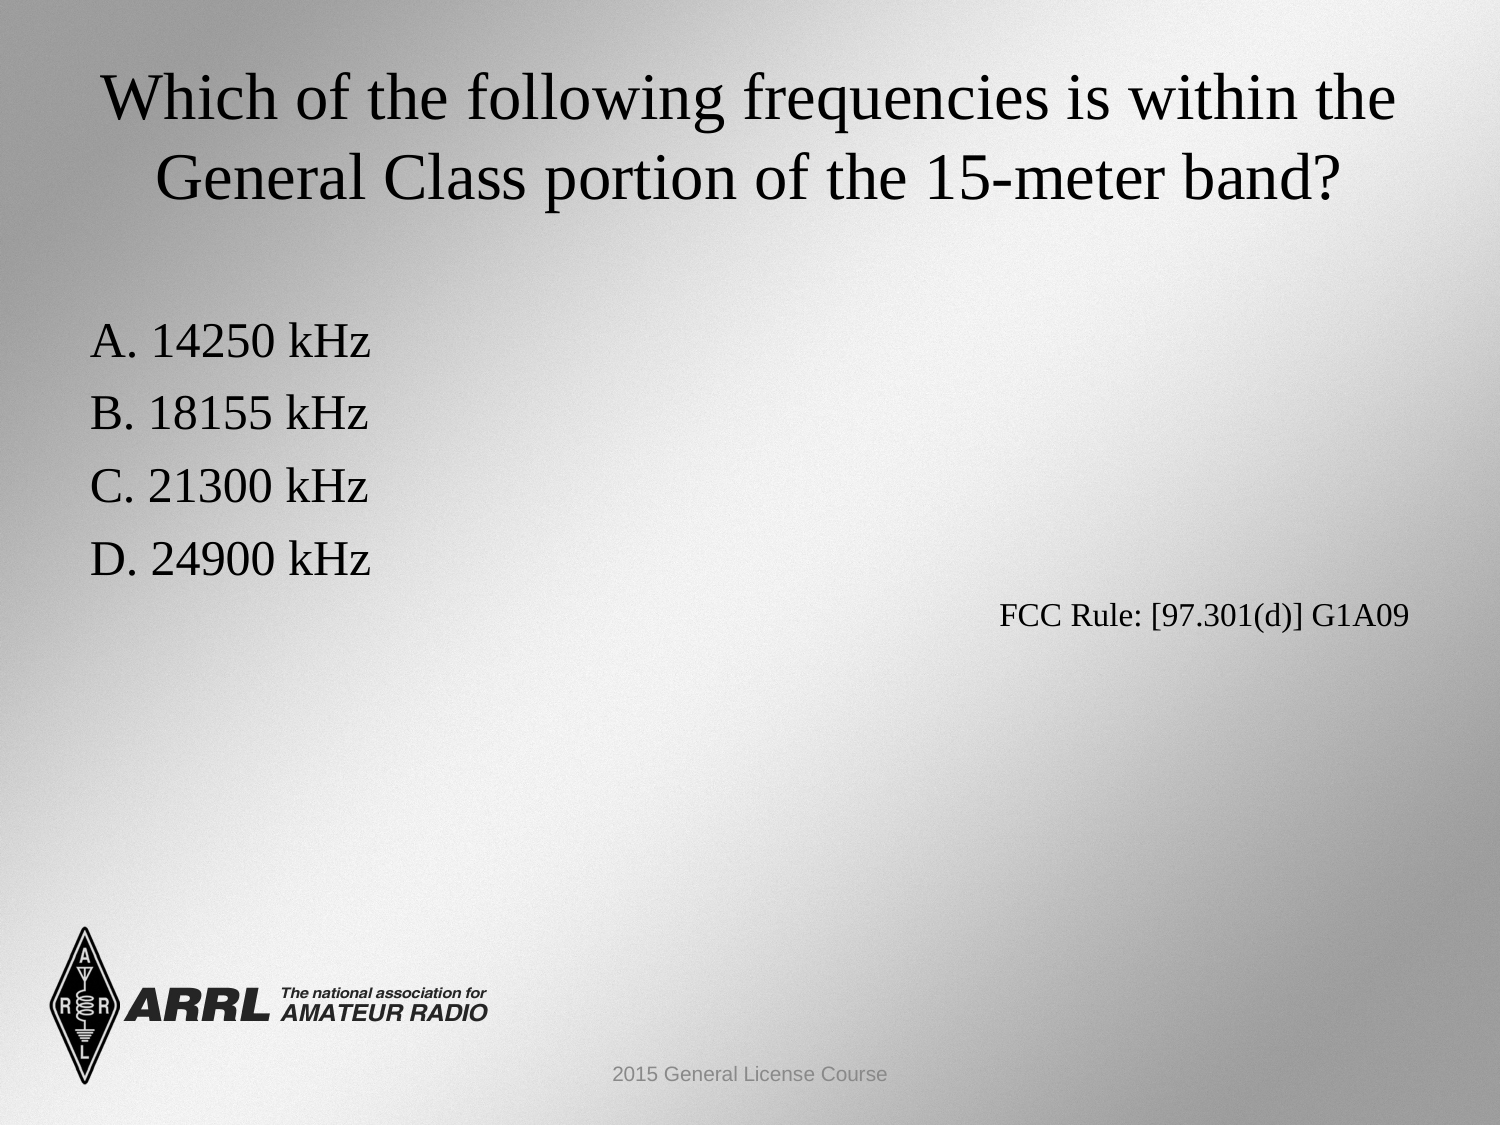

# Which of the following frequencies is within the General Class portion of the 15-meter band?
A. 14250 kHz
B. 18155 kHz
C. 21300 kHz
D. 24900 kHz
FCC Rule: [97.301(d)] G1A09
2015 General License Course